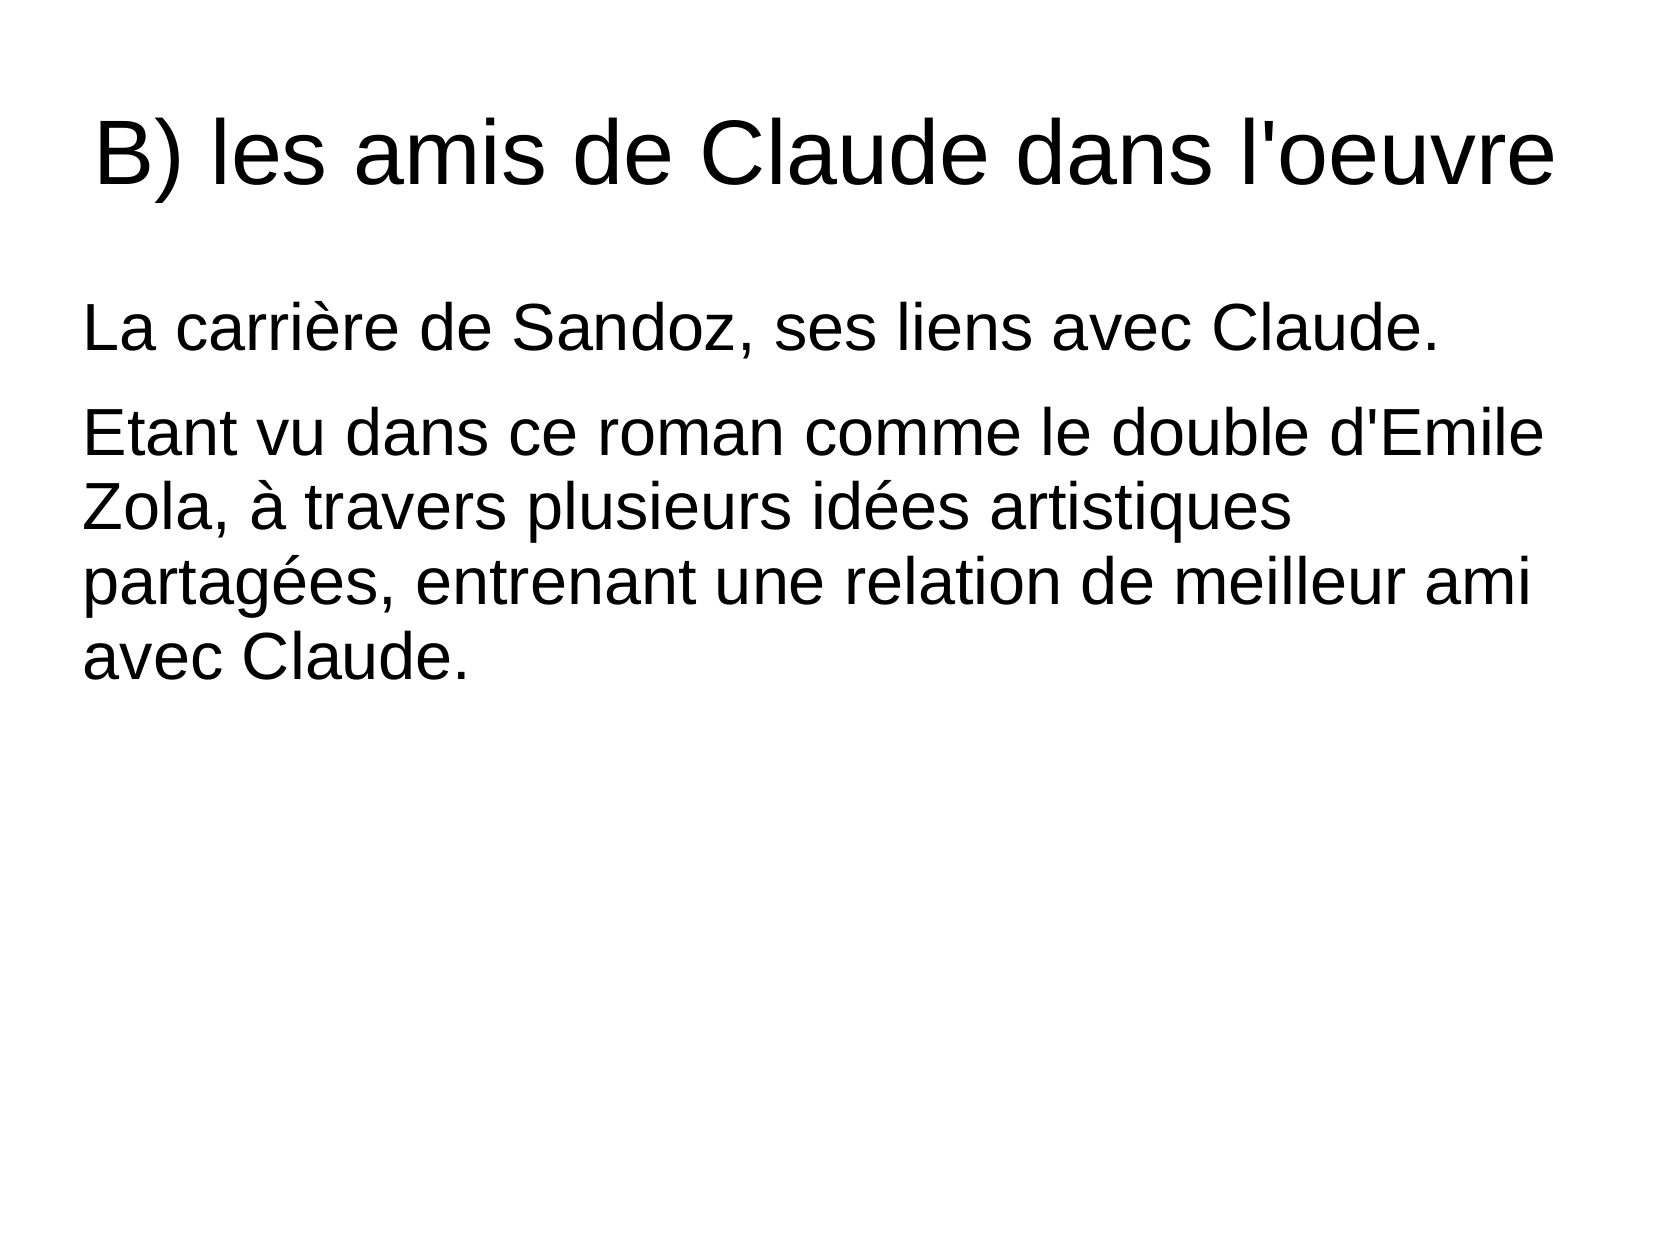

# B) les amis de Claude dans l'oeuvre
La carrière de Sandoz, ses liens avec Claude.
Etant vu dans ce roman comme le double d'Emile Zola, à travers plusieurs idées artistiques partagées, entrenant une relation de meilleur ami avec Claude.